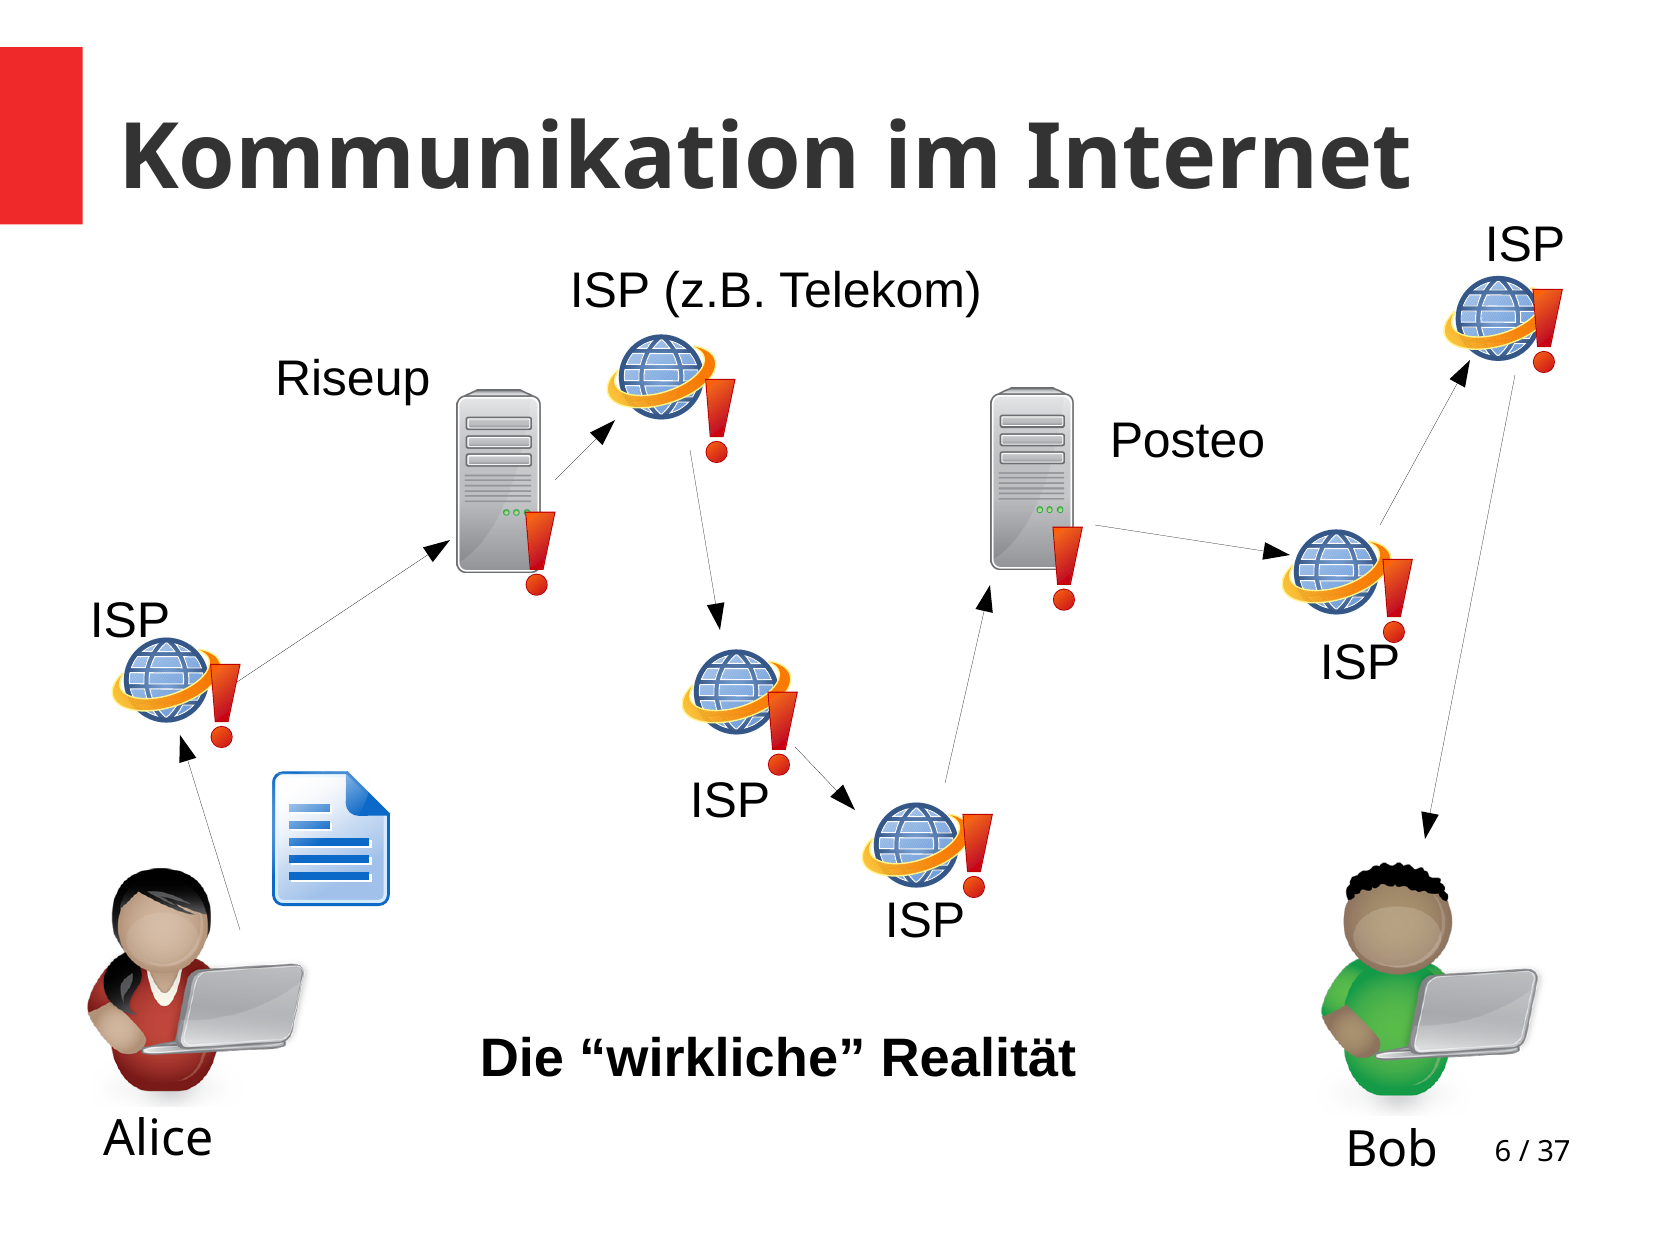

# Kommunikation im Internet
ISP
ISP (z.B. Telekom)
Riseup
Posteo
ISP
ISP
ISP
ISP
Die “wirkliche” Realität
Alice
Bob
6